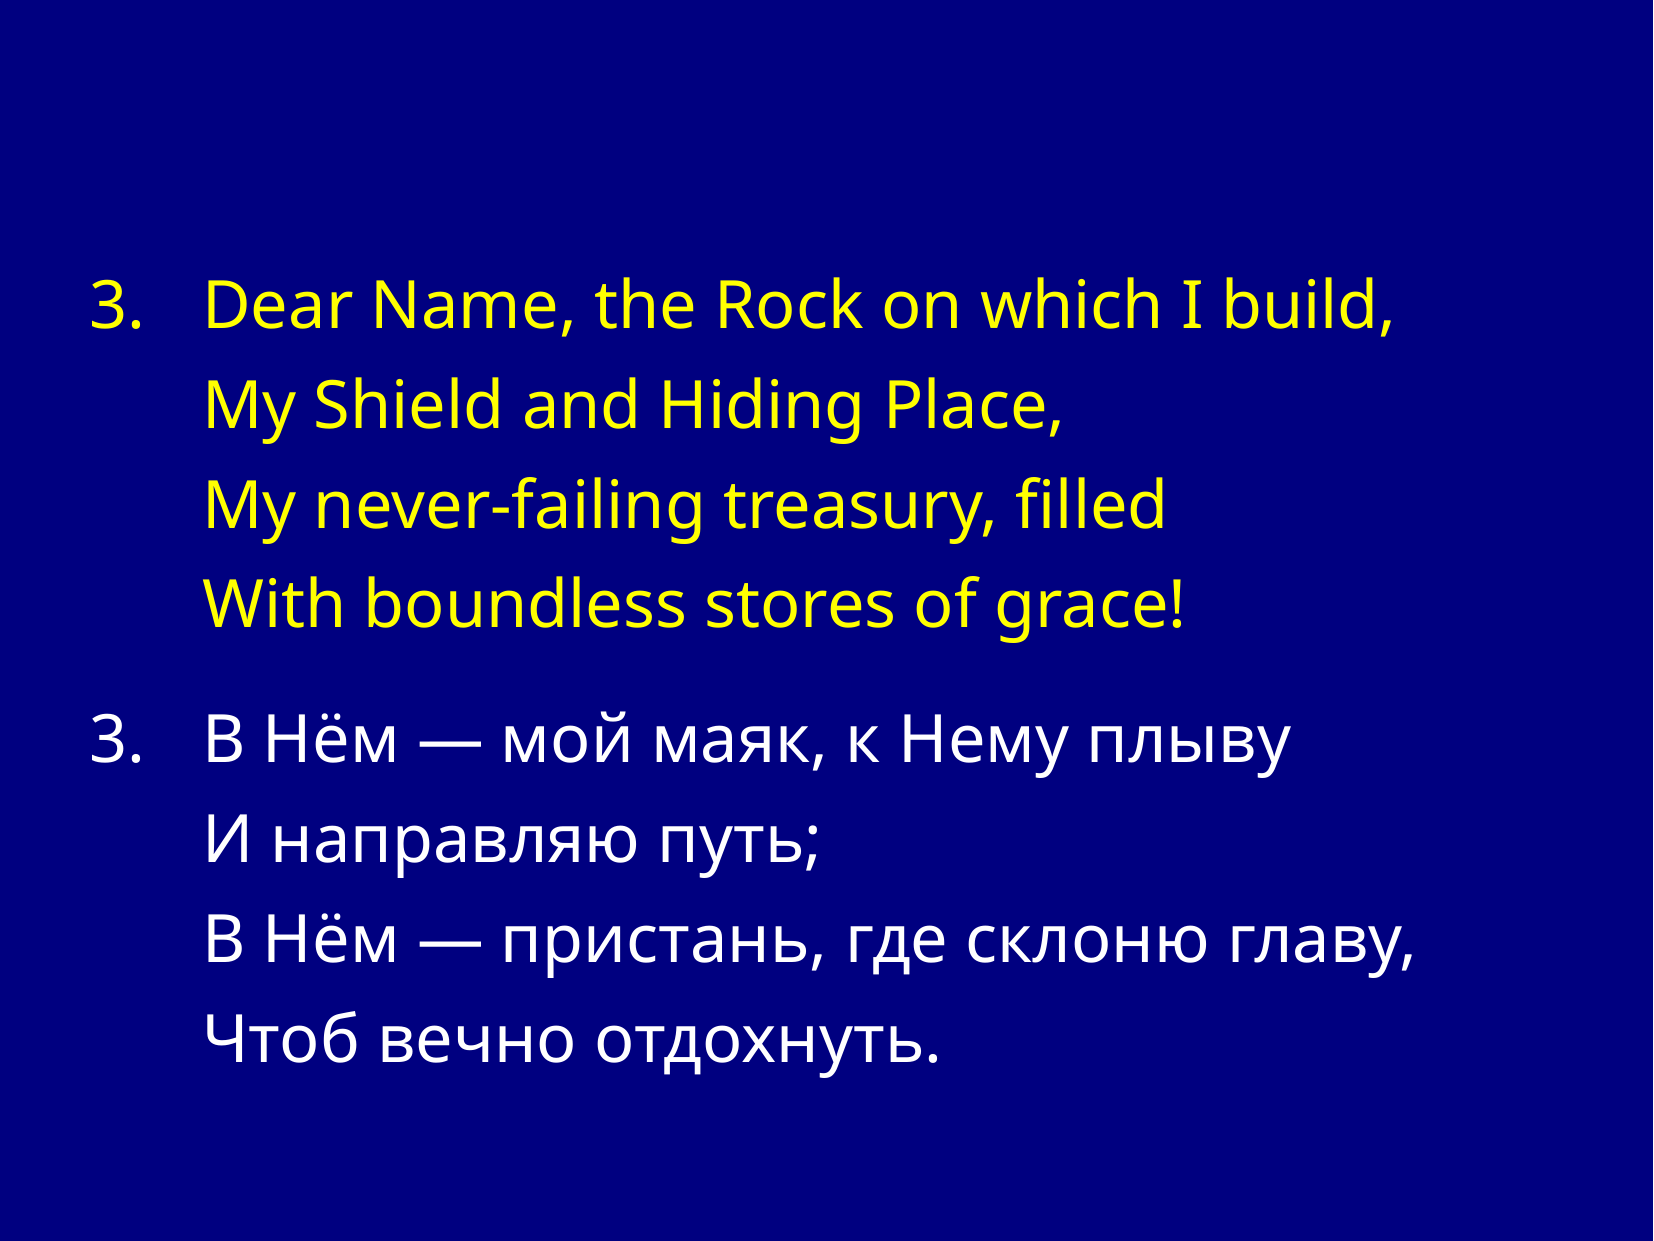

3.	Dear Name, the Rock on which I build,
	My Shield and Hiding Place,
	My never-failing treasury, filled
	With boundless stores of grace!
3.	В Нём — мой маяк, к Нему плыву
	И направляю путь;
	В Нём — пристань, где склоню главу,
	Чтоб вечно отдохнуть.